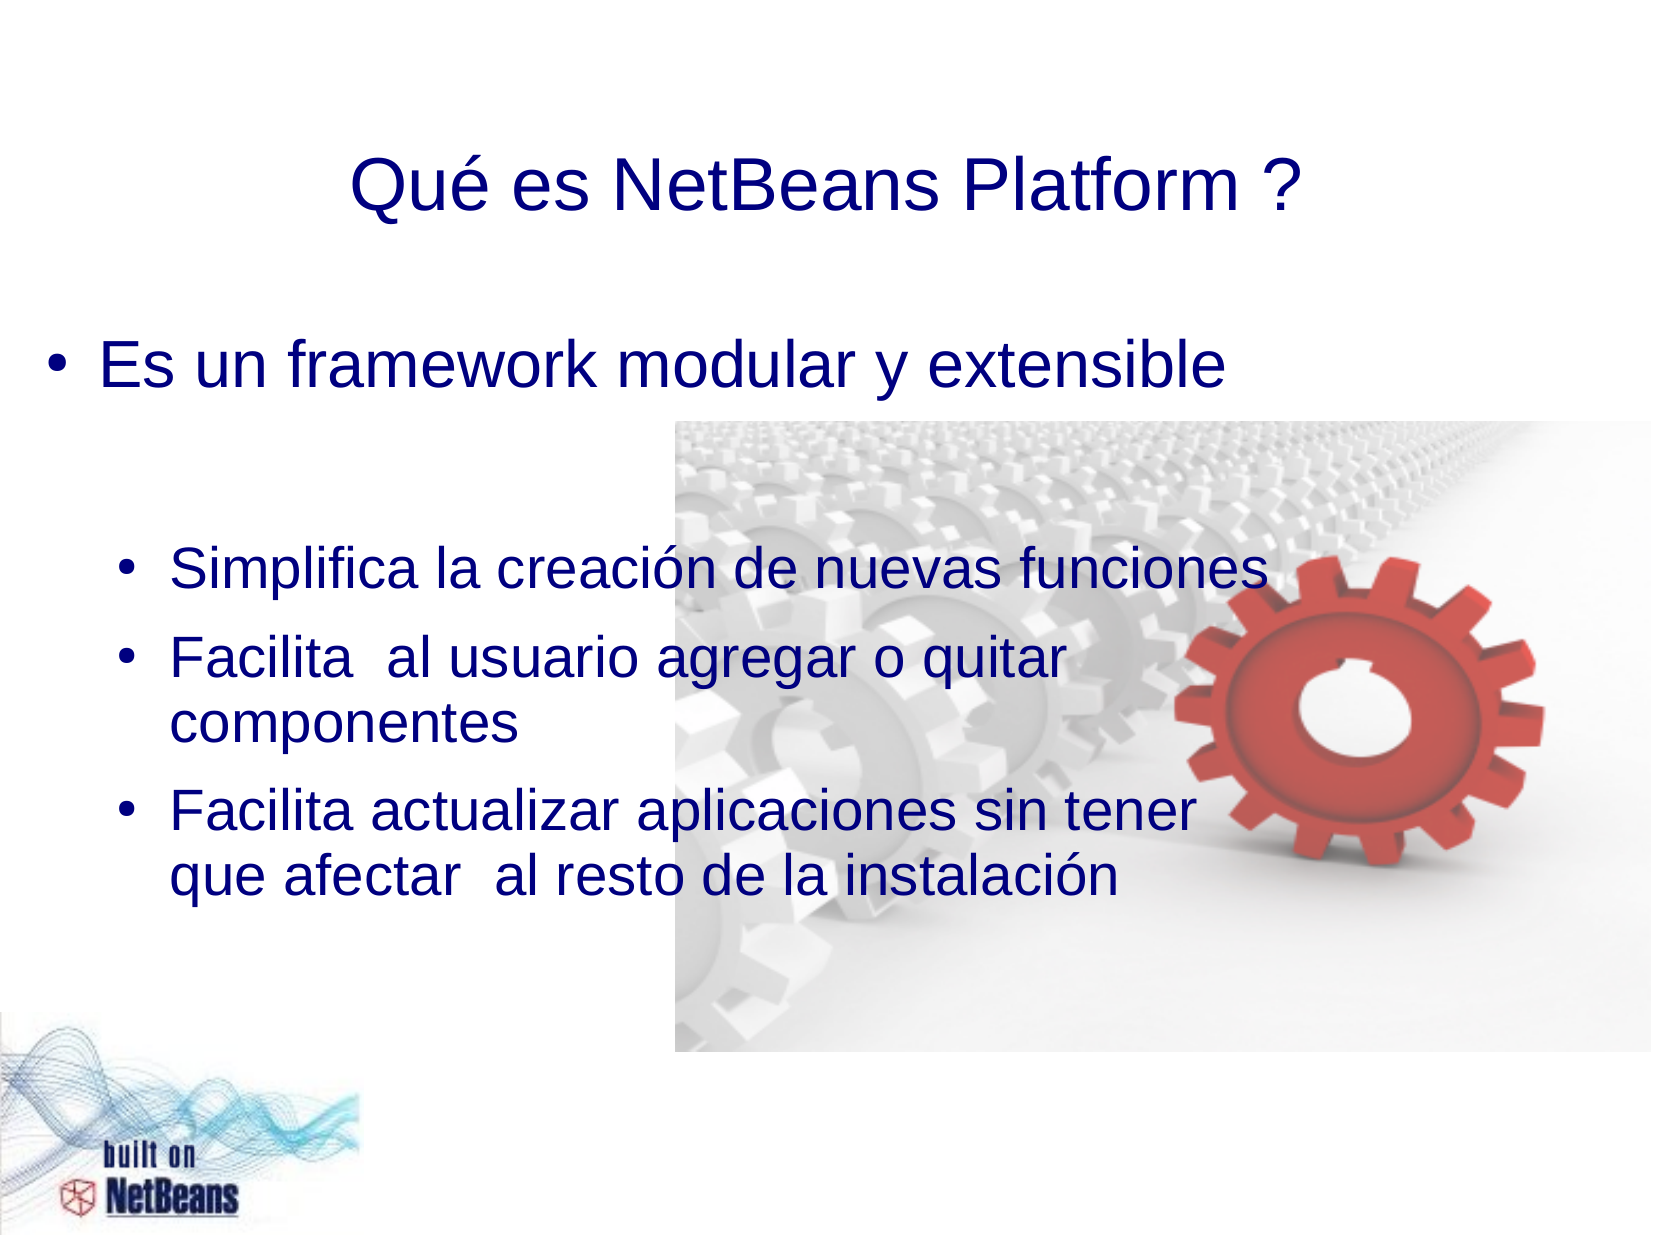

# Qué es NetBeans Platform ?
Es un framework modular y extensible
Simplifica la creación de nuevas funciones
Facilita al usuario agregar o quitar componentes
Facilita actualizar aplicaciones sin tener que afectar al resto de la instalación